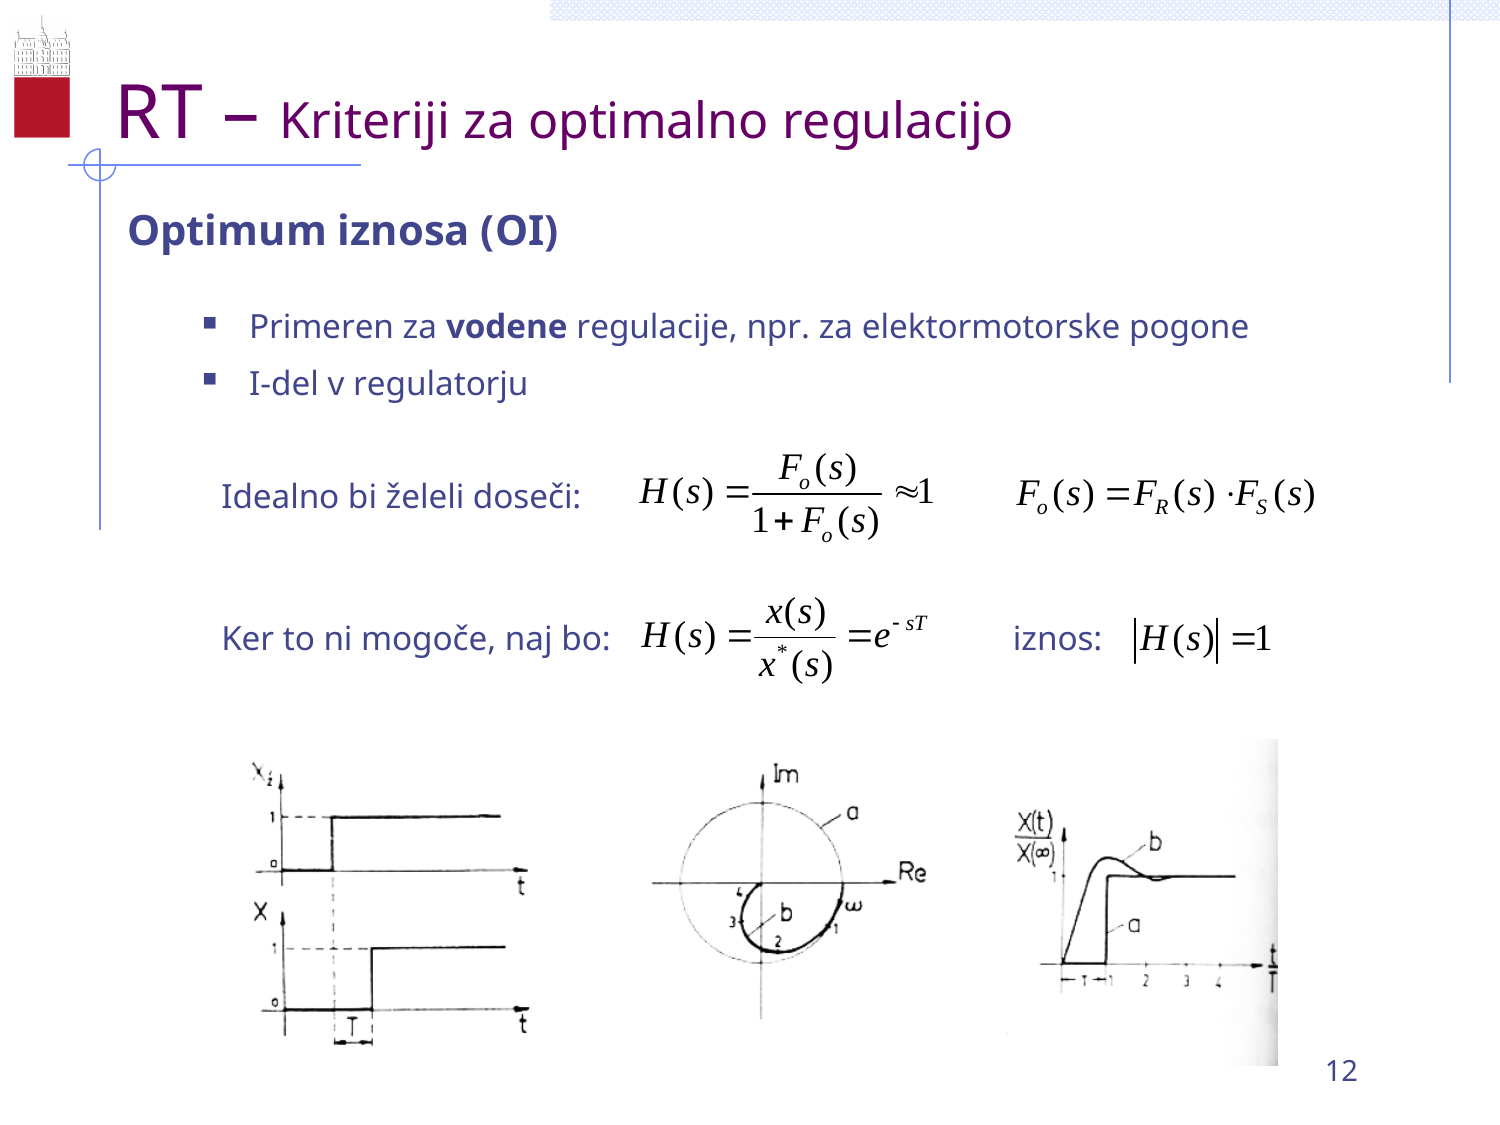

RT – Kriteriji za optimalno regulacijo
# Optimum iznosa (OI)
Primeren za vodene regulacije, npr. za elektormotorske pogone
I-del v regulatorju
Idealno bi želeli doseči:
Ker to ni mogoče, naj bo:
iznos: